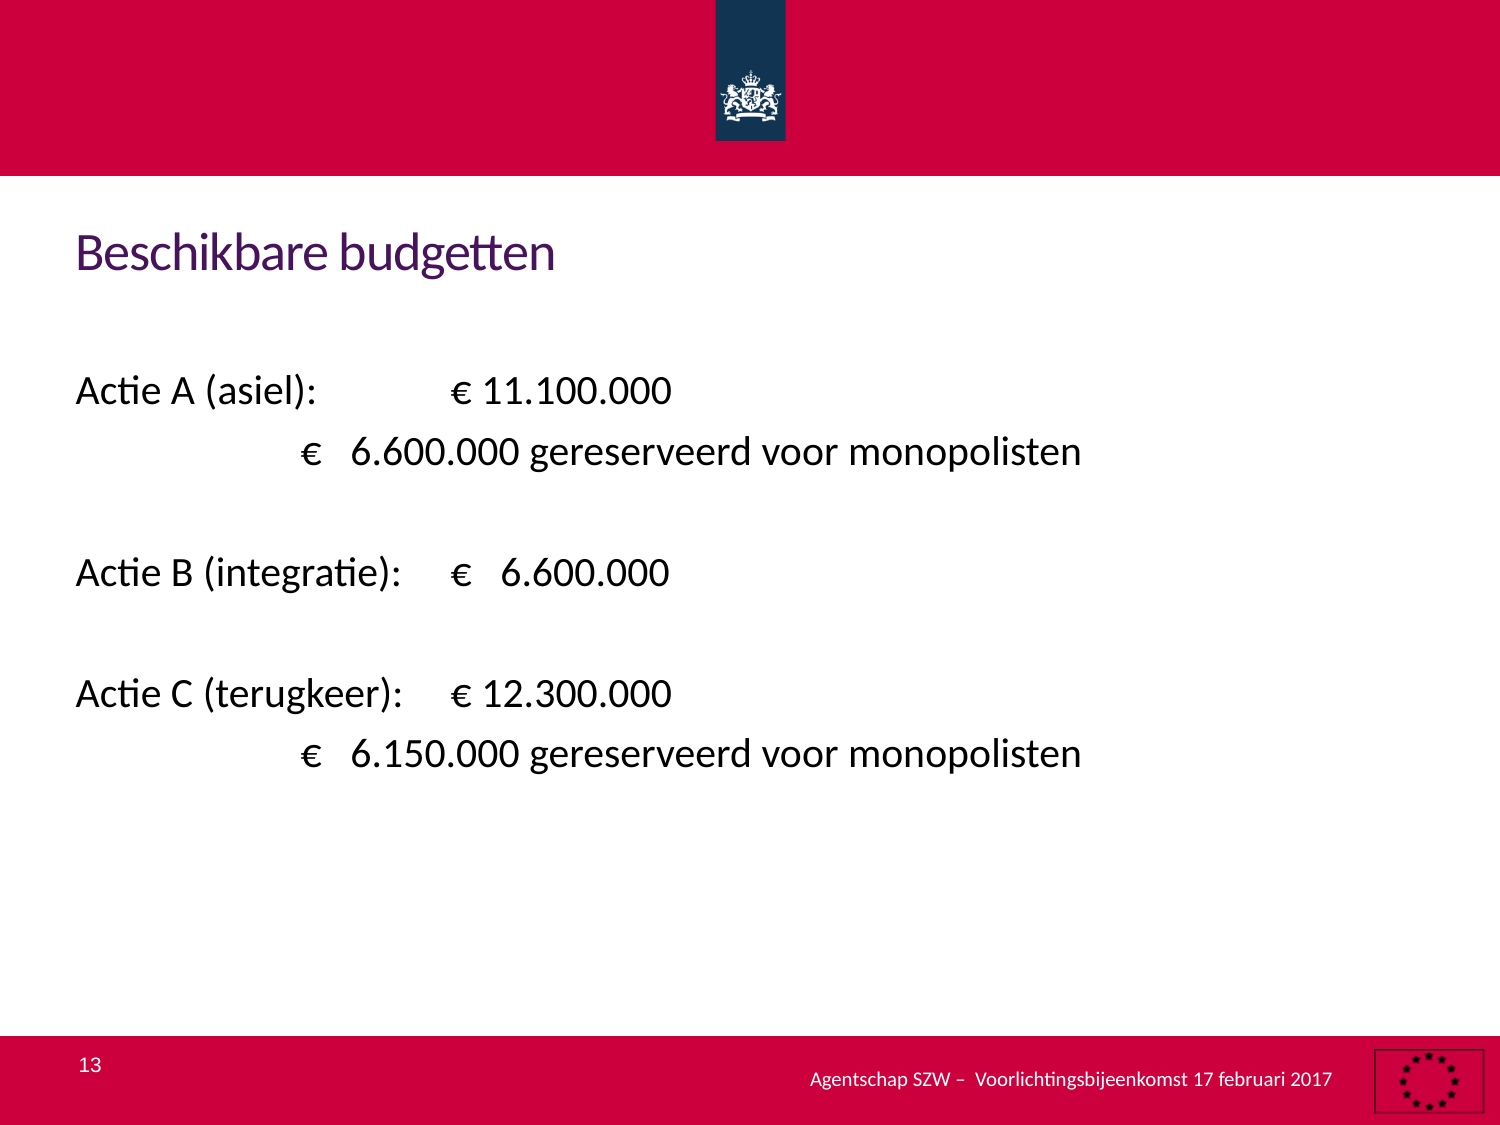

# Beschikbare budgetten
Actie A (asiel): 		€ 11.100.000
			€ 6.600.000 gereserveerd voor monopolisten
Actie B (integratie): 	€ 6.600.000
Actie C (terugkeer):	€ 12.300.000
			€ 6.150.000 gereserveerd voor monopolisten
13
Agentschap SZW – Voorlichtingsbijeenkomst 17 februari 2017